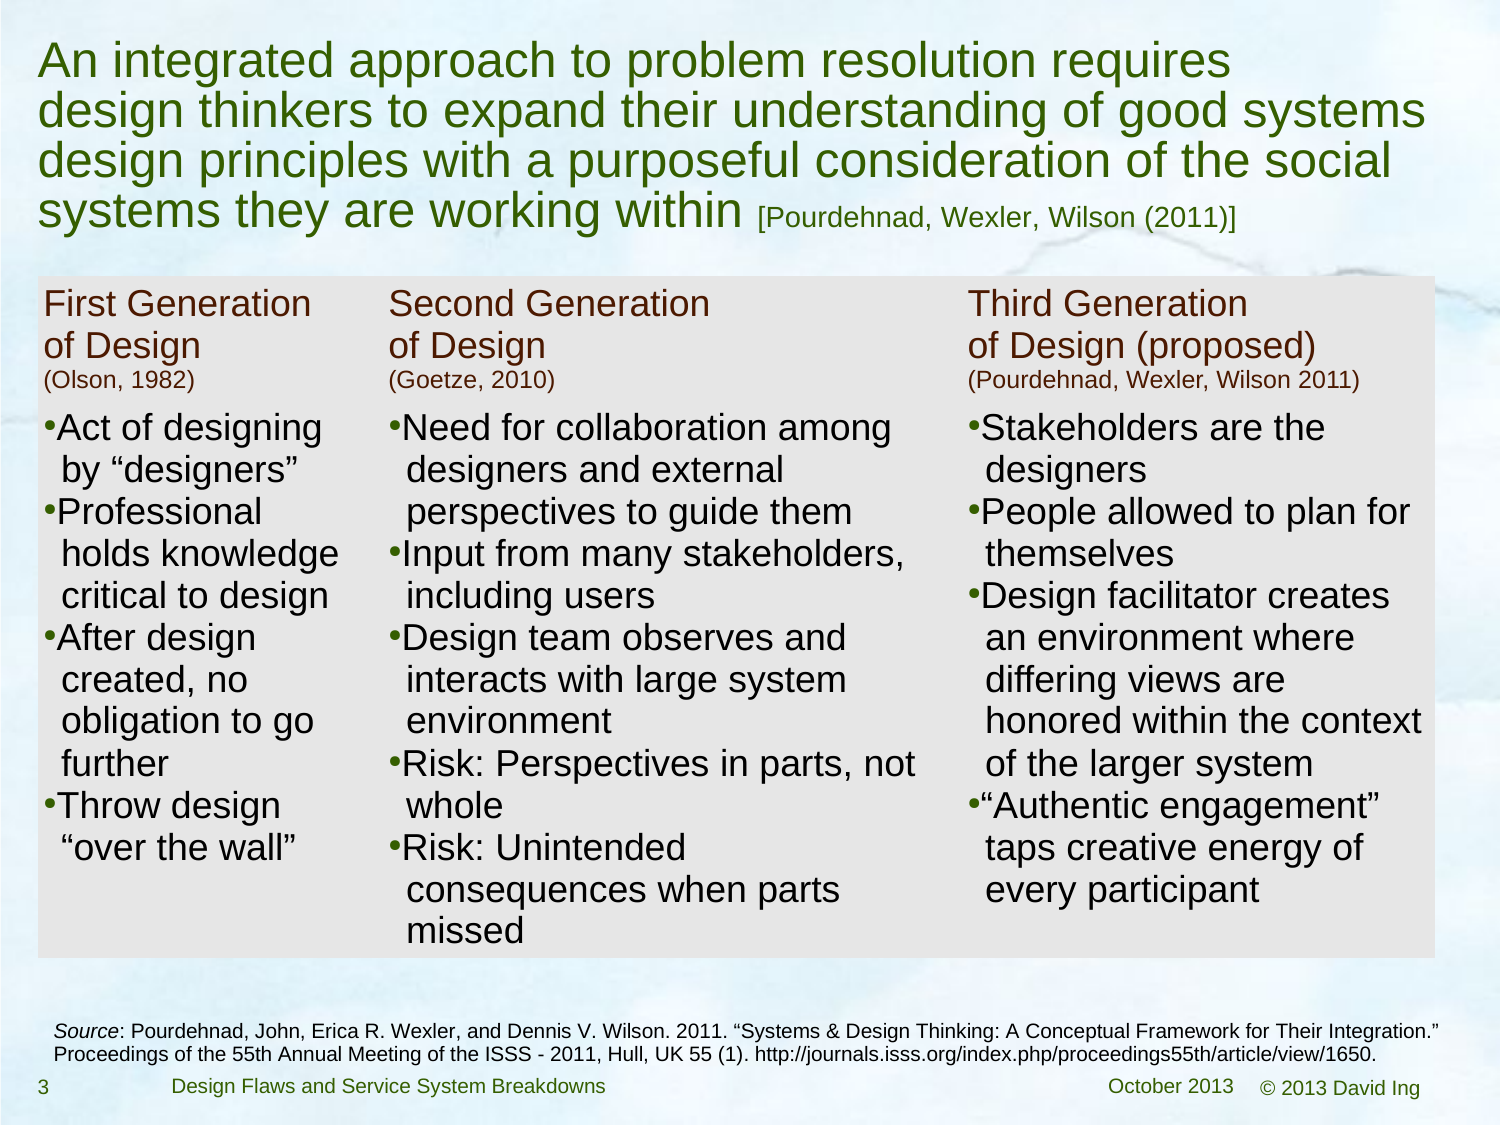

# An integrated approach to problem resolution requires design thinkers to expand their understanding of good systems design principles with a purposeful consideration of the social systems they are working within [Pourdehnad, Wexler, Wilson (2011)]
| First Generation of Design (Olson, 1982) | | Second Generation of Design (Goetze, 2010) | | Third Generation of Design (proposed) (Pourdehnad, Wexler, Wilson 2011) |
| --- | --- | --- | --- | --- |
| Act of designing by “designers” Professional holds knowledge critical to design After design created, no obligation to go further Throw design “over the wall” | | Need for collaboration among designers and external perspectives to guide them Input from many stakeholders, including users Design team observes and interacts with large system environment Risk: Perspectives in parts, not whole Risk: Unintended consequences when parts missed | | Stakeholders are the designers People allowed to plan for themselves Design facilitator creates an environment where differing views are honored within the context of the larger system “Authentic engagement” taps creative energy of every participant |
Source: Pourdehnad, John, Erica R. Wexler, and Dennis V. Wilson. 2011. “Systems & Design Thinking: A Conceptual Framework for Their Integration.” Proceedings of the 55th Annual Meeting of the ISSS - 2011, Hull, UK 55 (1). http://journals.isss.org/index.php/proceedings55th/article/view/1650.
Design Flaws and Service System Breakdowns
October 2013
3